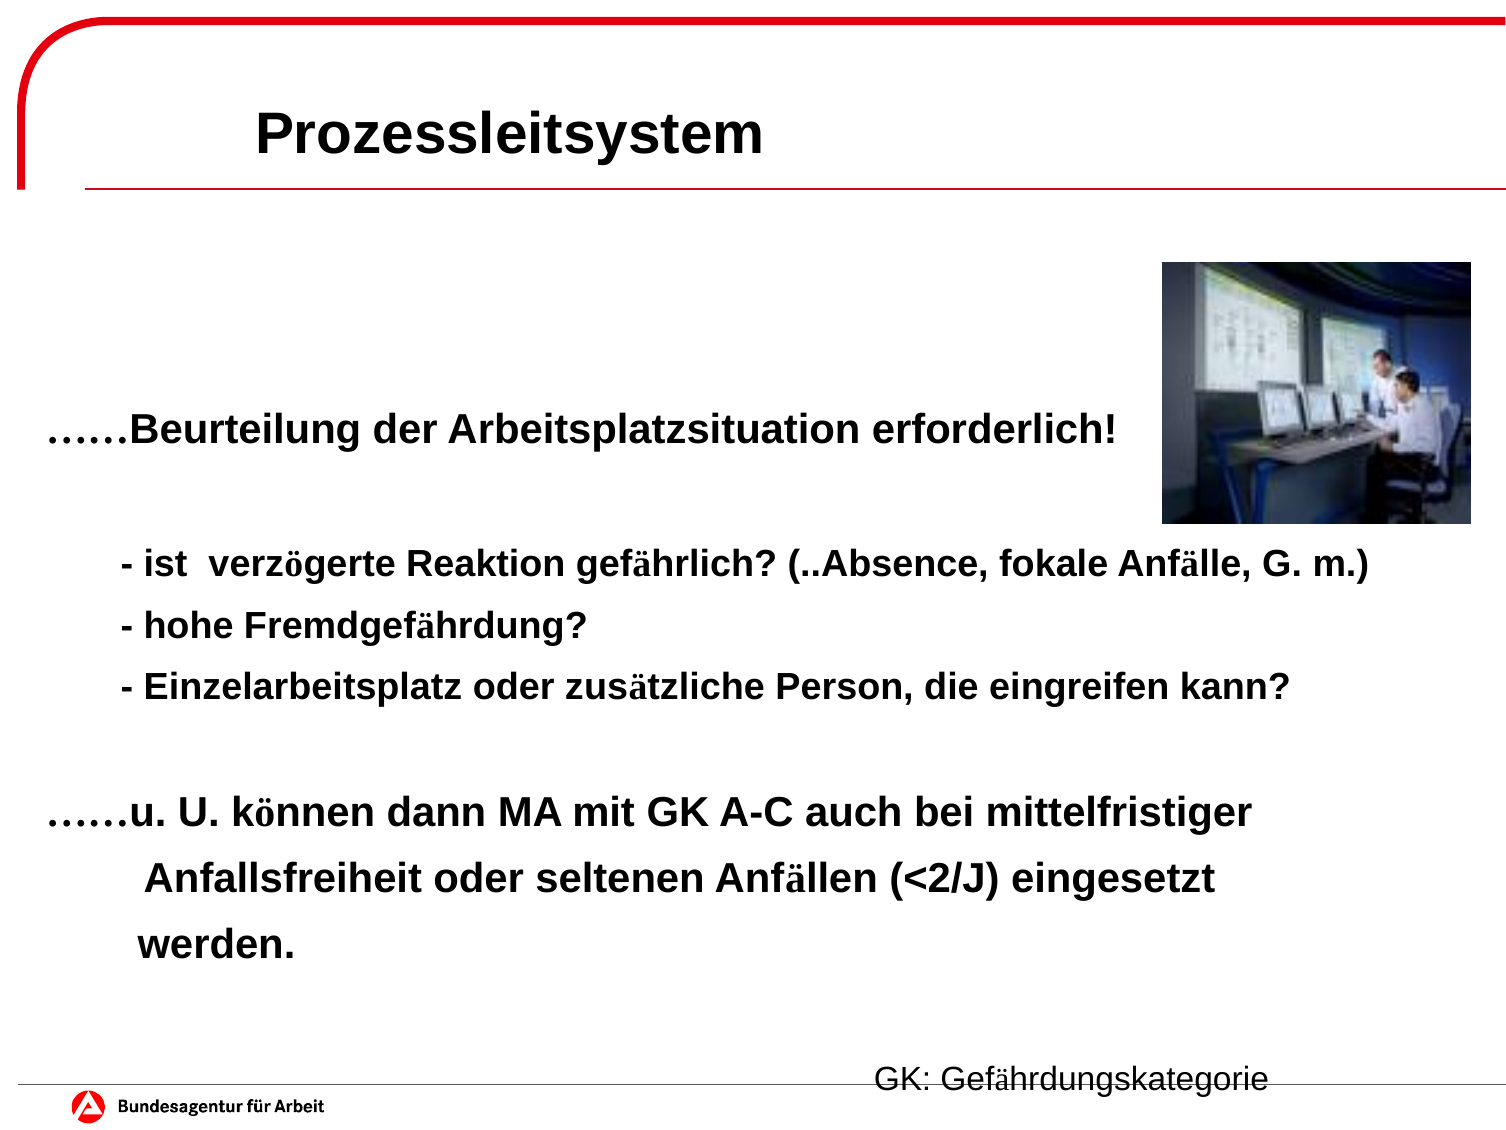

Prozessleitsystem
……Beurteilung der Arbeitsplatzsituation erforderlich!
	- ist verzögerte Reaktion gefährlich? (..Absence, fokale Anfälle, G. m.)
	- hohe Fremdgefährdung?
	- Einzelarbeitsplatz oder zusätzliche Person, die eingreifen kann?
……u. U. können dann MA mit GK A-C auch bei mittelfristiger
	 Anfallsfreiheit oder seltenen Anfällen (<2/J) eingesetzt
 werden.
 GK: Gefährdungskategorie